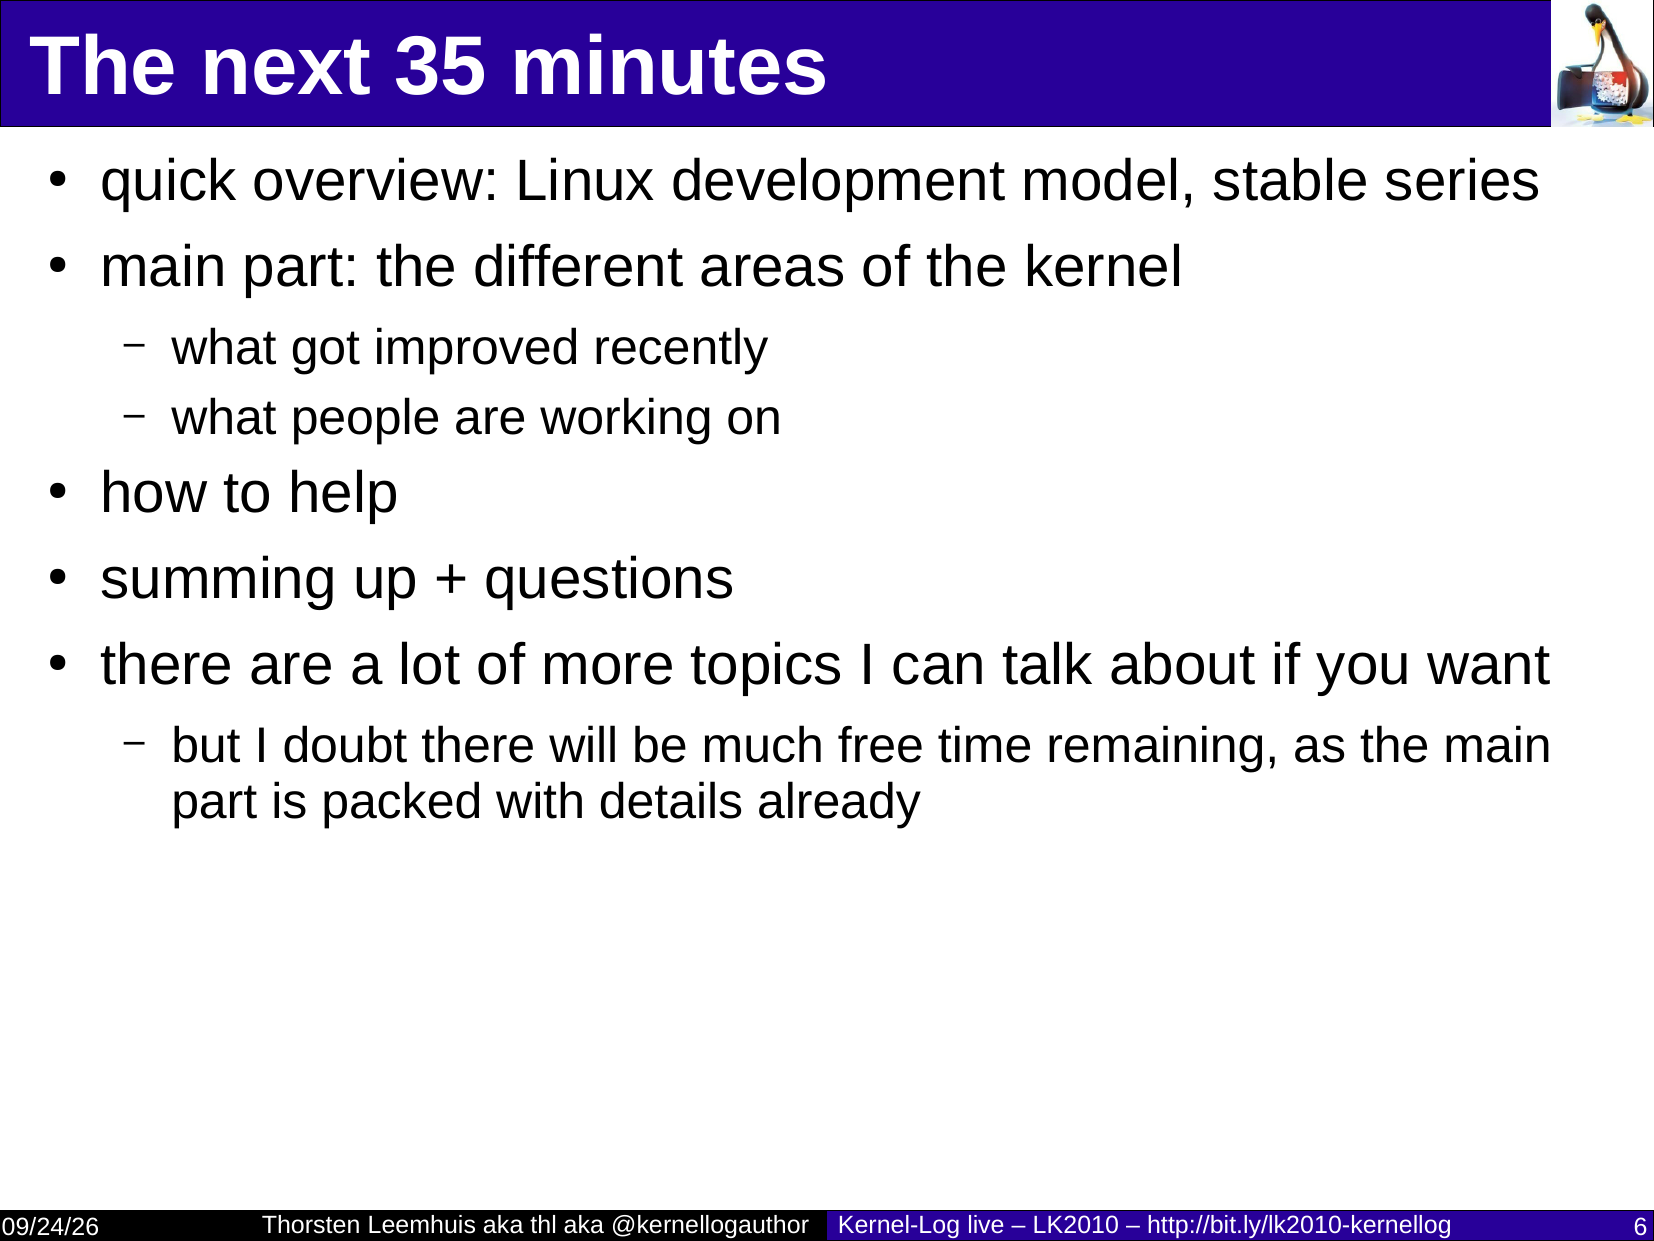

# The next 35 minutes
quick overview: Linux development model, stable series
main part: the different areas of the kernel
what got improved recently
what people are working on
how to help
summing up + questions
there are a lot of more topics I can talk about if you want
but I doubt there will be much free time remaining, as the main part is packed with details already
6